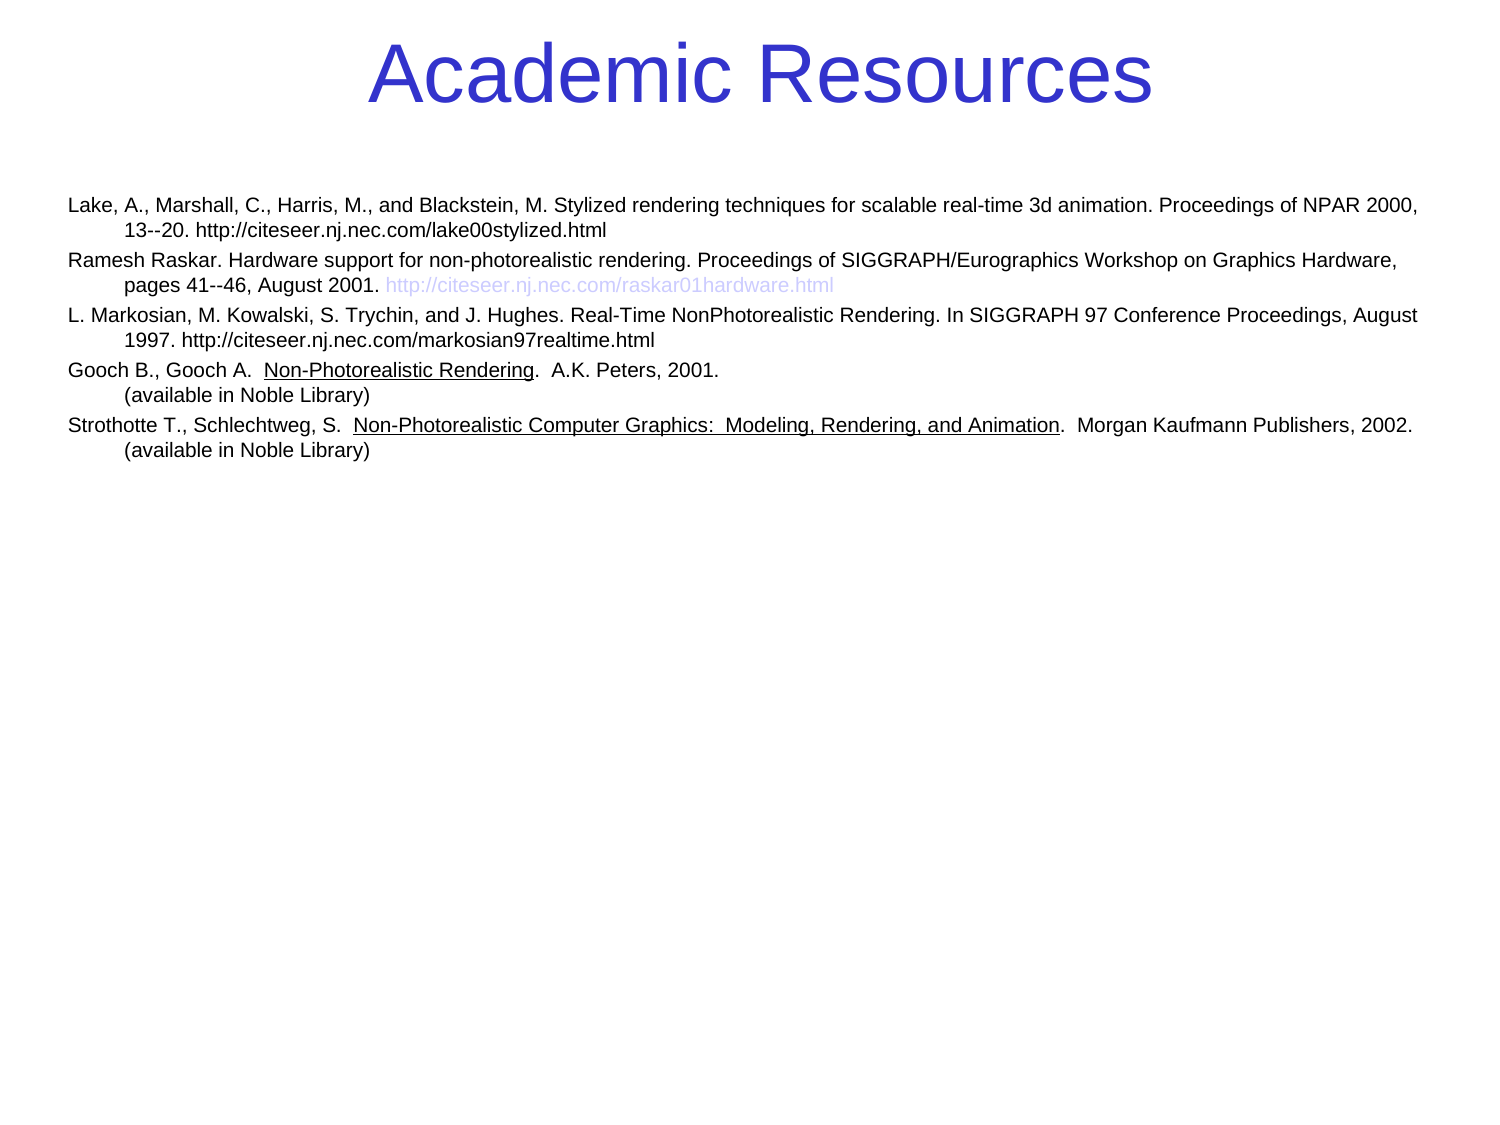

# Academic Resources
Lake, A., Marshall, C., Harris, M., and Blackstein, M. Stylized rendering techniques for scalable real-time 3d animation. Proceedings of NPAR 2000, 13--20. http://citeseer.nj.nec.com/lake00stylized.html
Ramesh Raskar. Hardware support for non-photorealistic rendering. Proceedings of SIGGRAPH/Eurographics Workshop on Graphics Hardware, pages 41--46, August 2001. http://citeseer.nj.nec.com/raskar01hardware.html
L. Markosian, M. Kowalski, S. Trychin, and J. Hughes. Real-Time NonPhotorealistic Rendering. In SIGGRAPH 97 Conference Proceedings, August 1997. http://citeseer.nj.nec.com/markosian97realtime.html
Gooch B., Gooch A. Non-Photorealistic Rendering. A.K. Peters, 2001.
(available in Noble Library)
Strothotte T., Schlechtweg, S. Non-Photorealistic Computer Graphics: Modeling, Rendering, and Animation. Morgan Kaufmann Publishers, 2002.
(available in Noble Library)